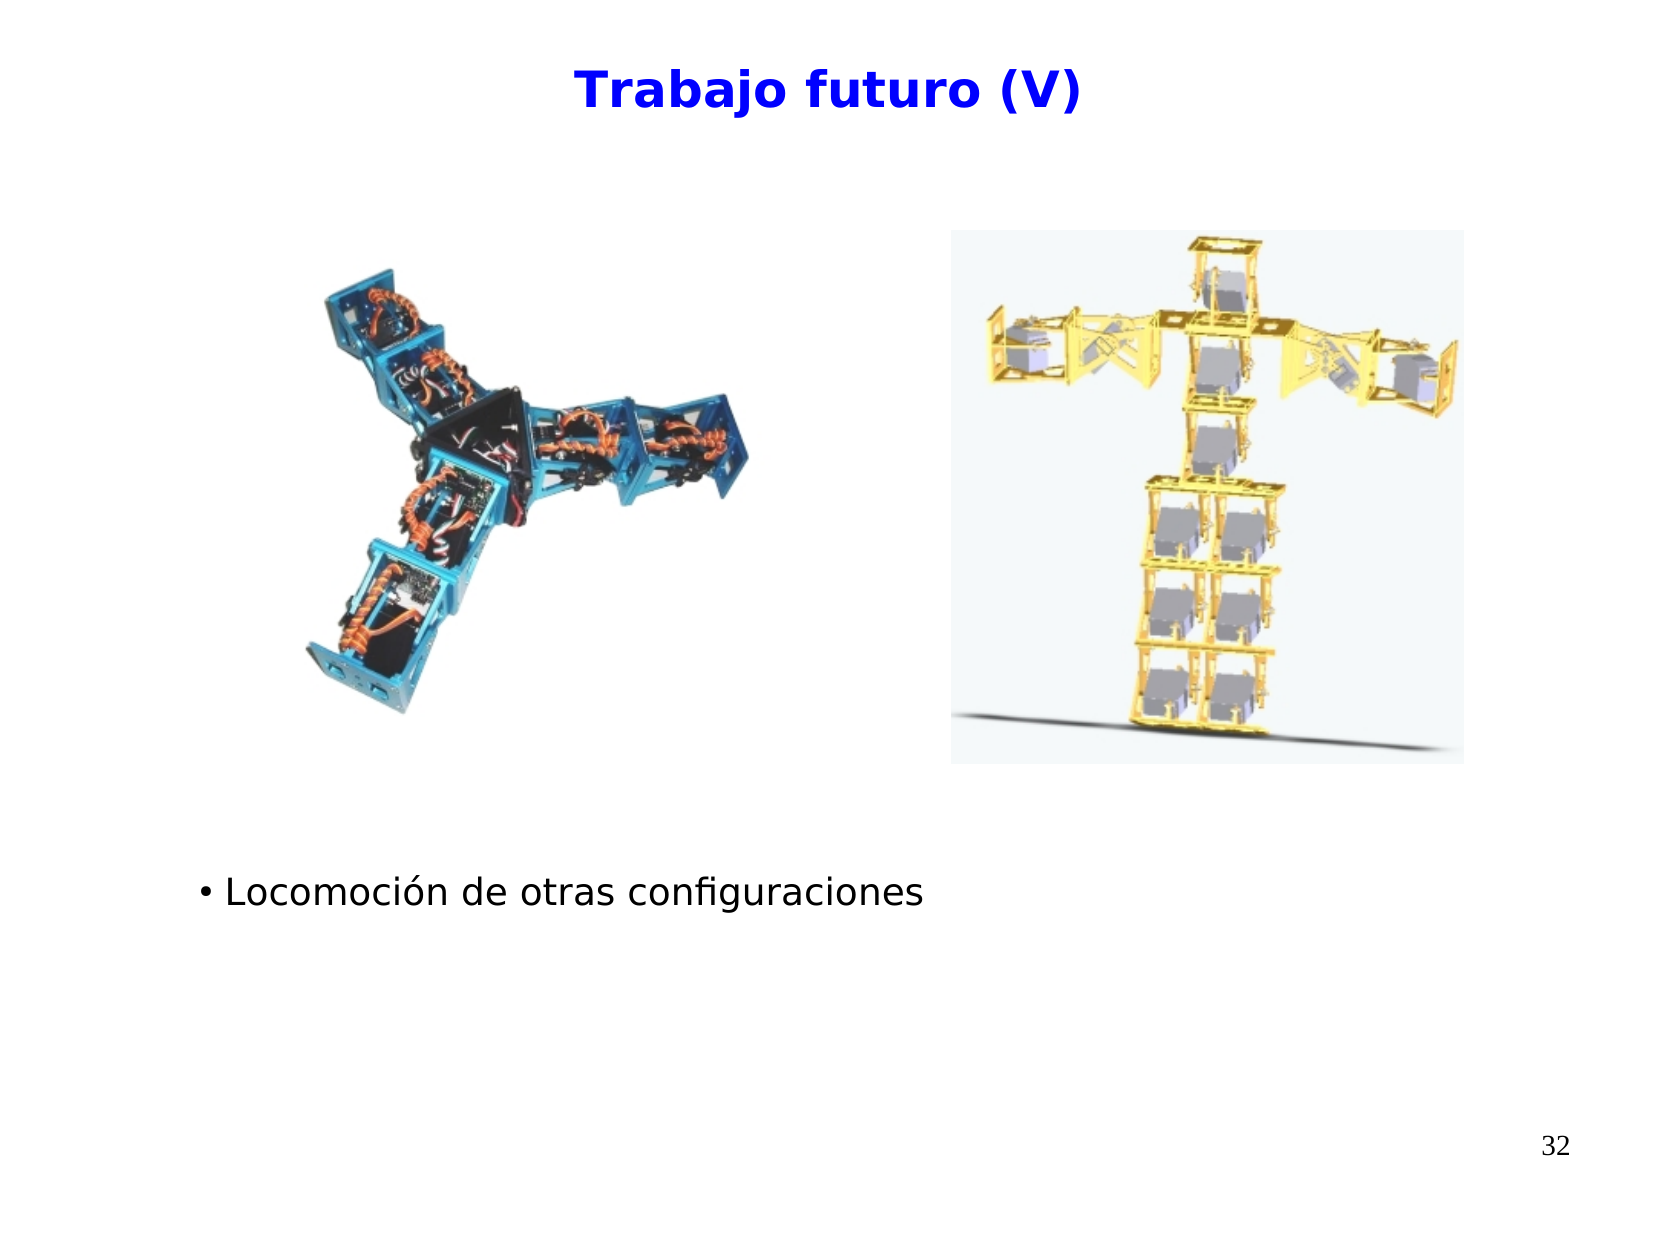

Trabajo futuro (V)
 Locomoción de otras configuraciones
32